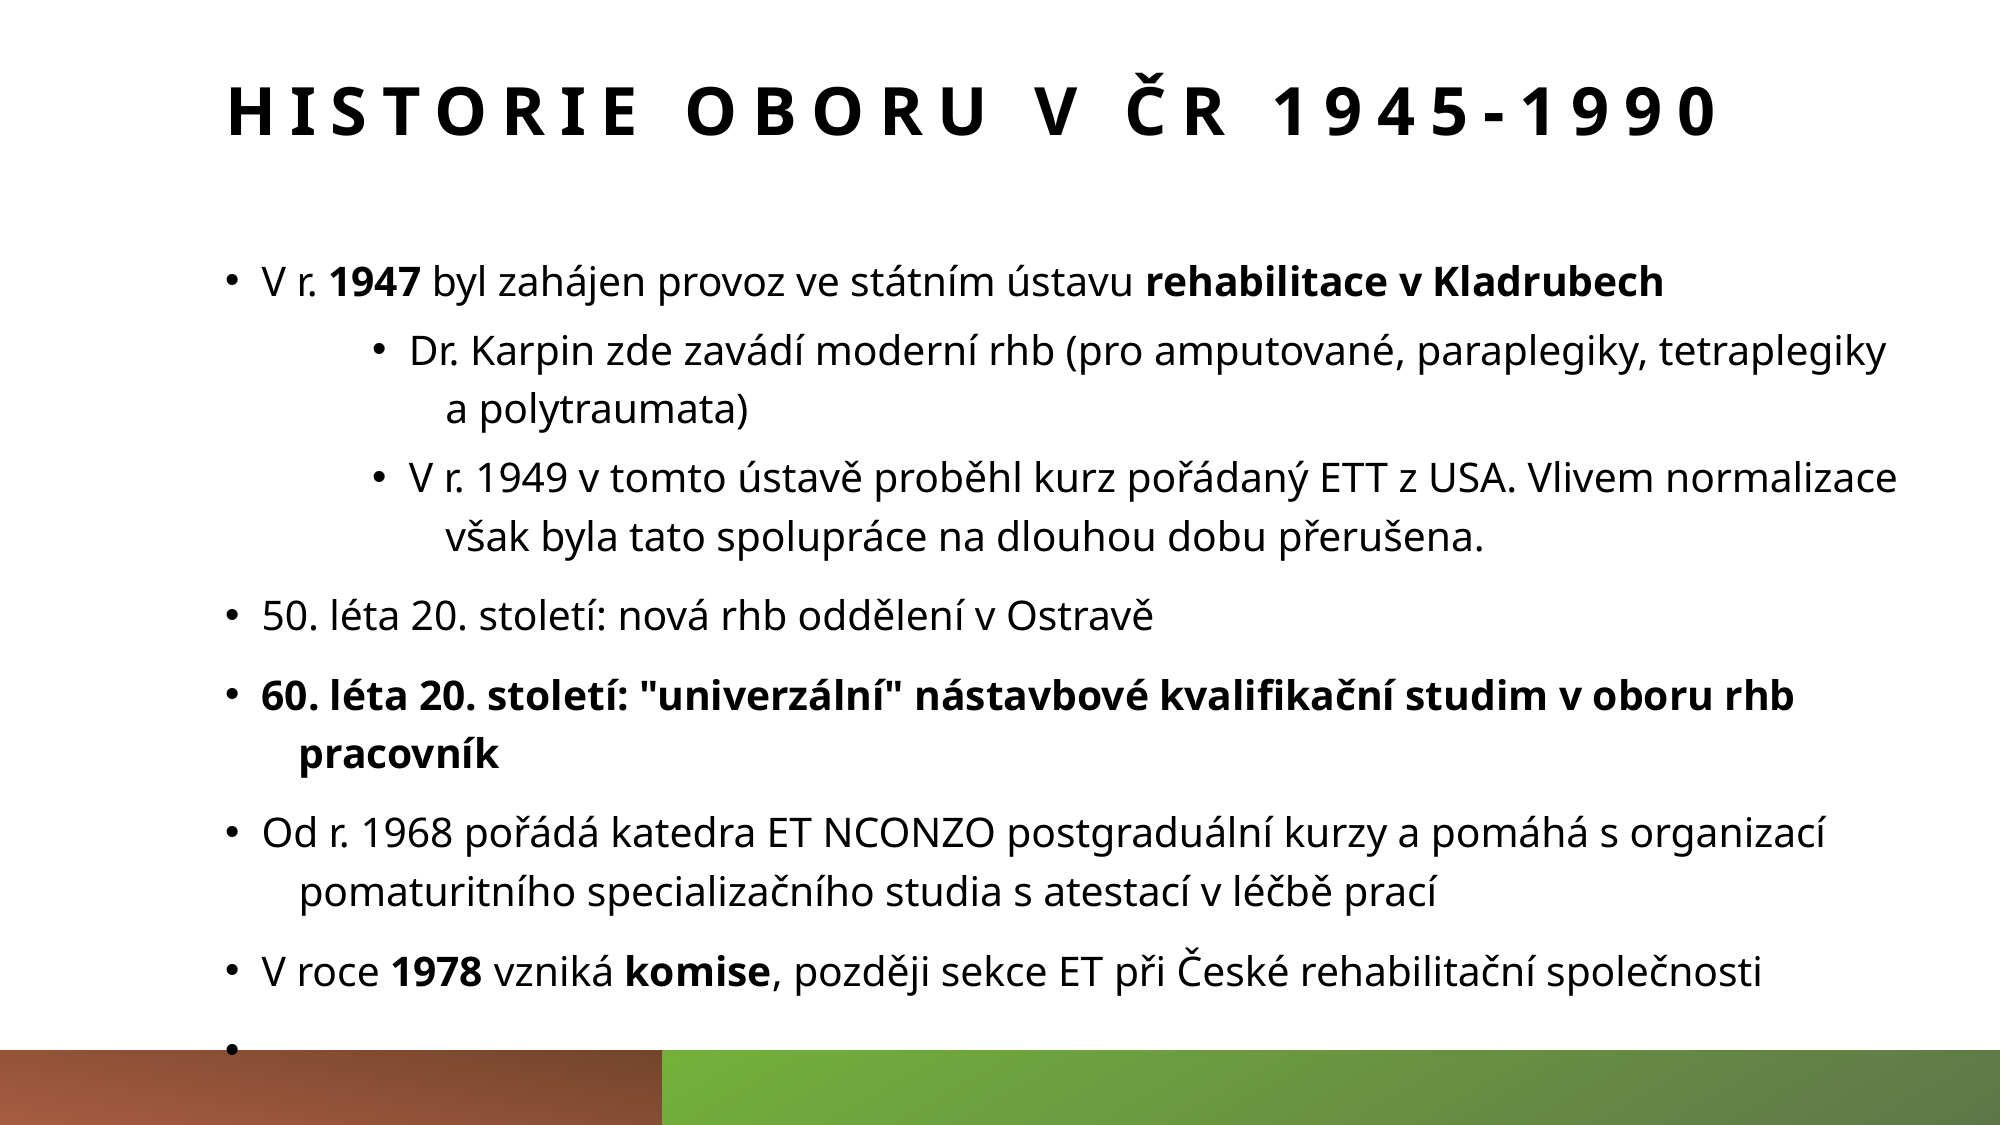

# Historie oboru v čr 1945-1990
V r. 1947 byl zahájen provoz ve státním ústavu rehabilitace v Kladrubech
Dr. Karpin zde zavádí moderní rhb (pro amputované, paraplegiky, tetraplegiky a polytraumata)
V r. 1949 v tomto ústavě proběhl kurz pořádaný ETT z USA. Vlivem normalizace však byla tato spolupráce na dlouhou dobu přerušena.
50. léta 20. století: nová rhb oddělení v Ostravě
60. léta 20. století: "univerzální" nástavbové kvalifikační studim v oboru rhb pracovník
Od r. 1968 pořádá katedra ET NCONZO postgraduální kurzy a pomáhá s organizací pomaturitního specializačního studia s atestací v léčbě prací
V roce 1978 vzniká komise, později sekce ET při České rehabilitační společnosti